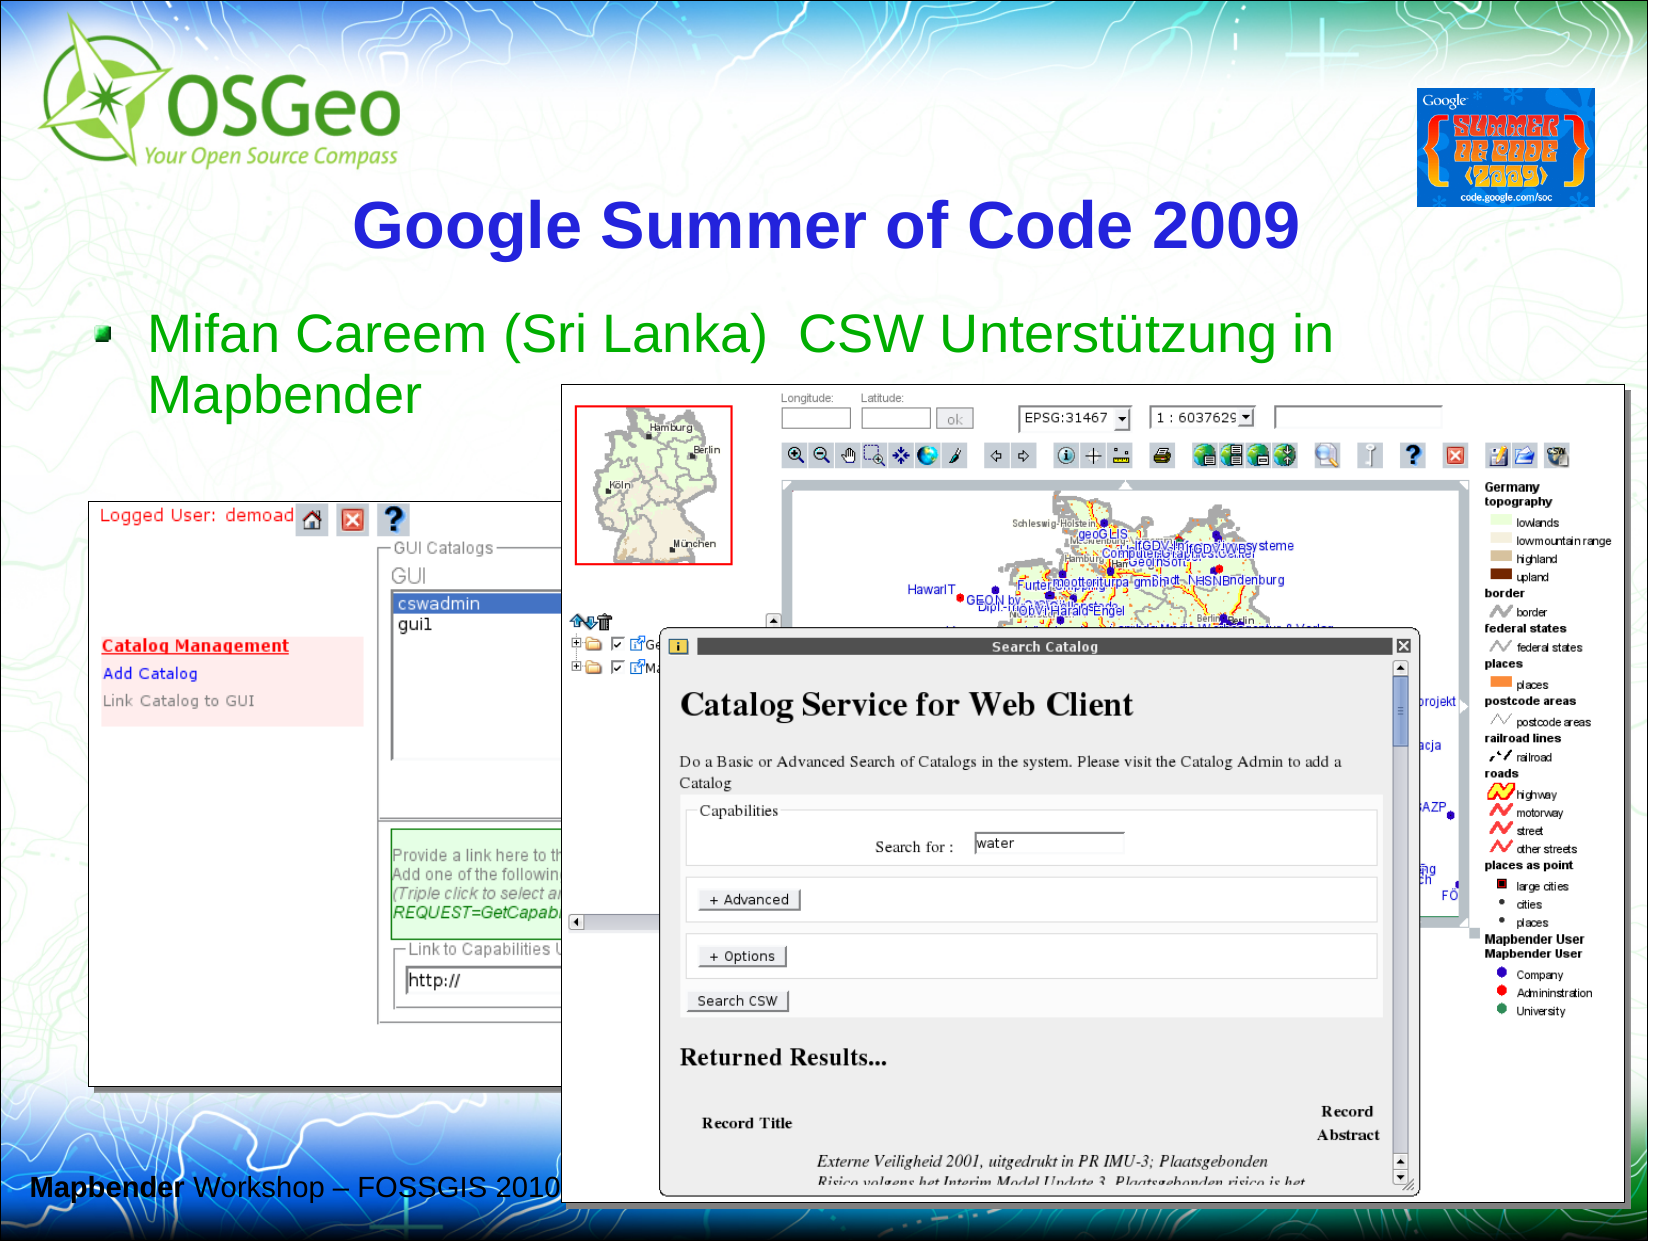

# Google Summer of Code 2009
Mifan Careem (Sri Lanka) CSW Unterstützung in Mapbender